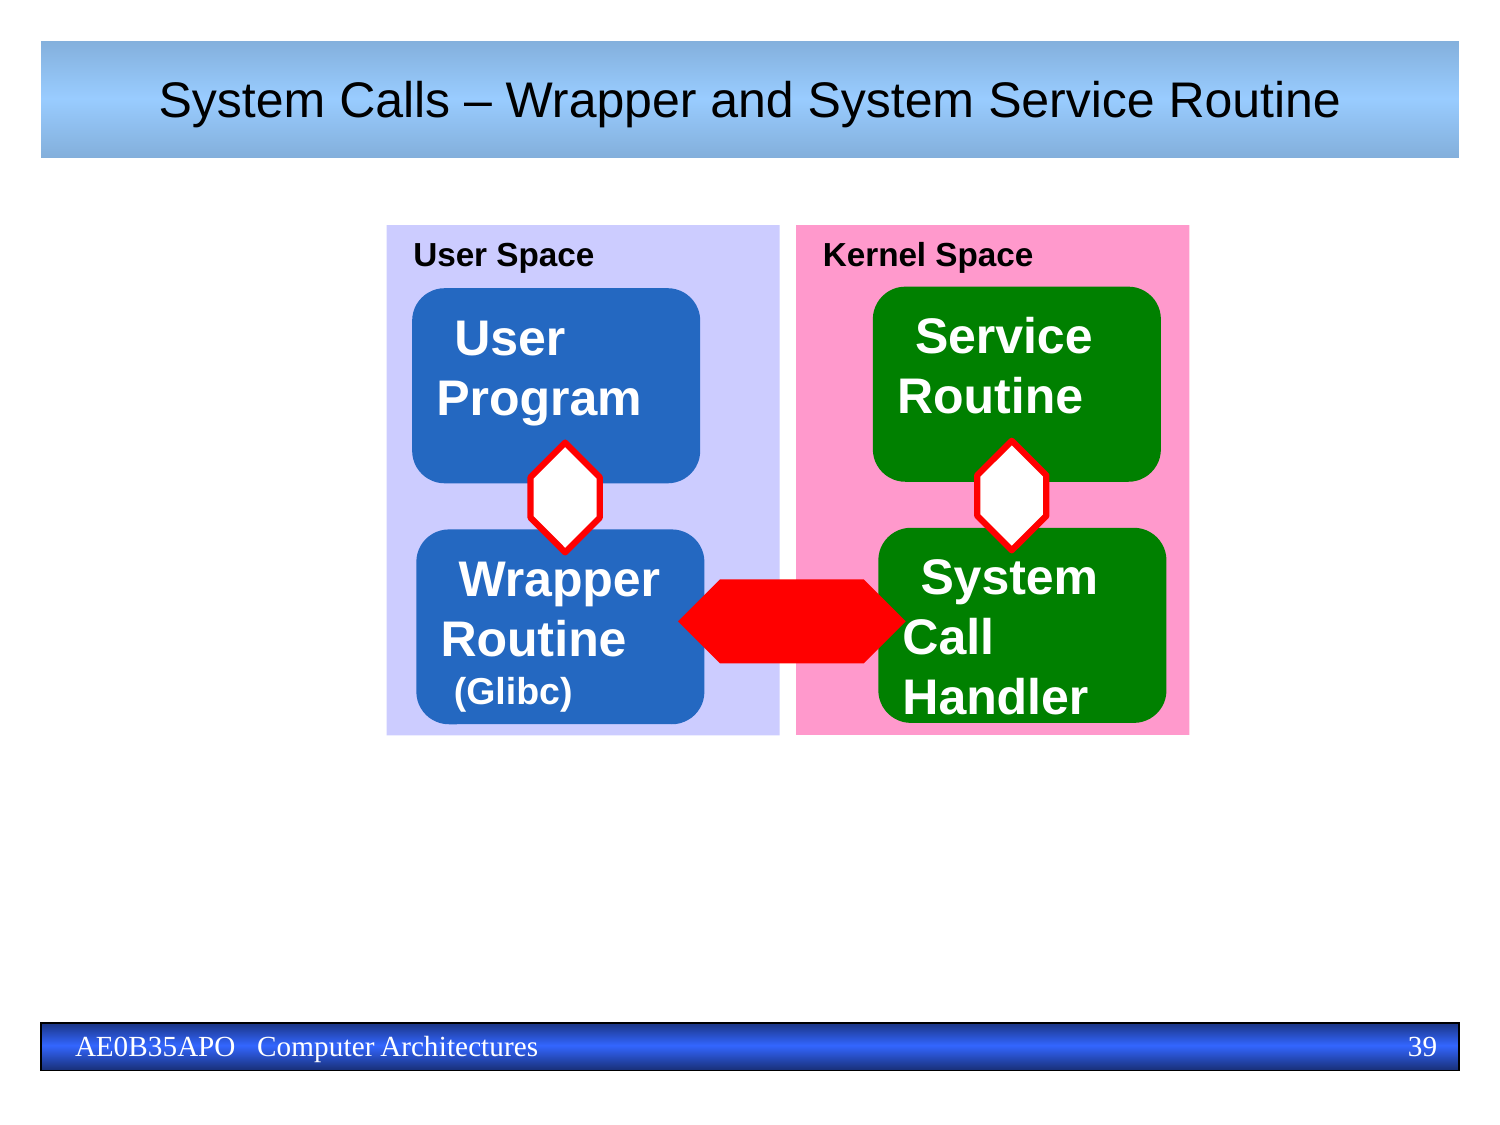

# System Calls – Wrapper and System Service Routine
User Space
Kernel Space
Service Routine
User Program
System Call Handler
Wrapper Routine
(Glibc)
AE0B35APO Computer Architectures
39